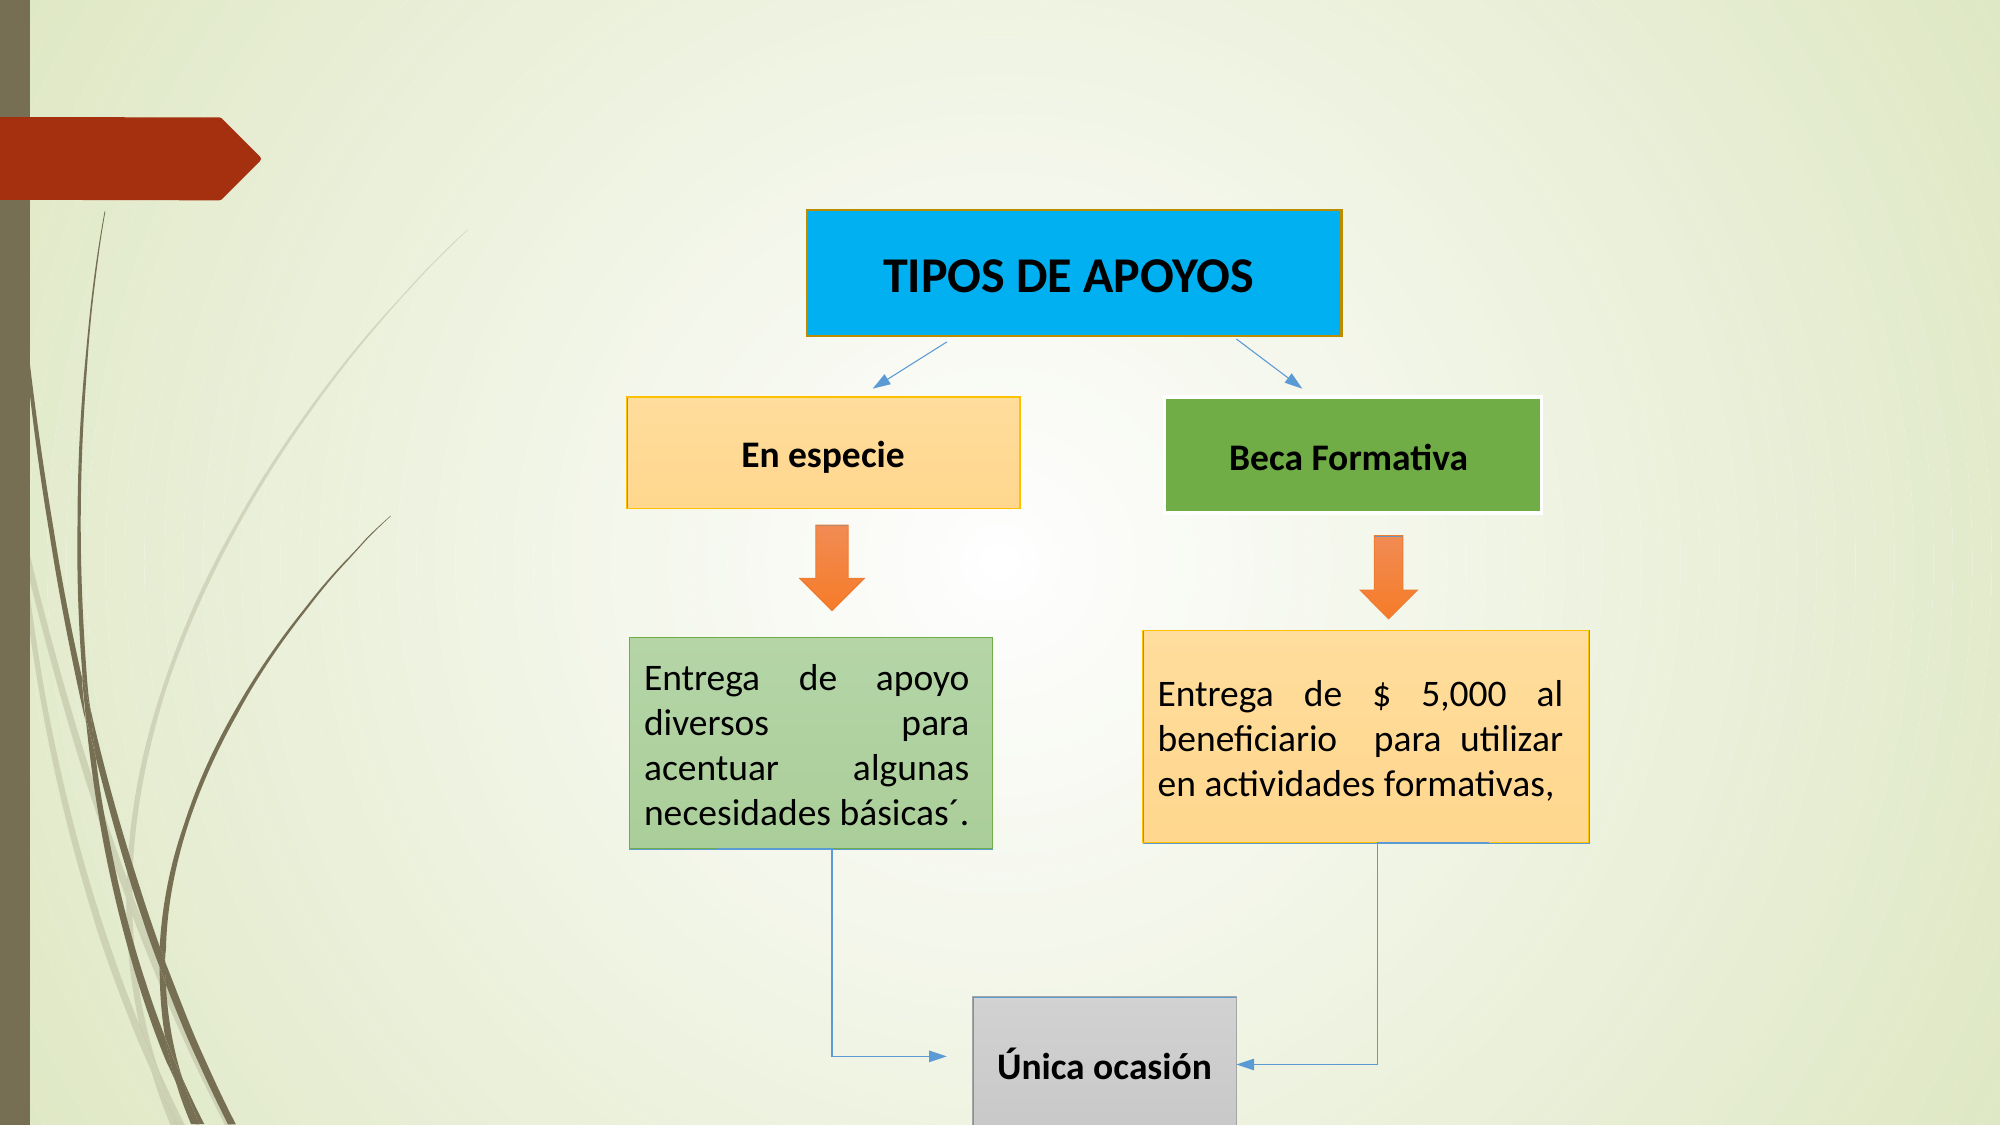

#
TIPOS DE APOYOS
En especie
Beca Formativa
Entrega de $ 5,000 al beneficiario para utilizar en actividades formativas,
Entrega de apoyo diversos para acentuar algunas necesidades básicas´.
Única ocasión